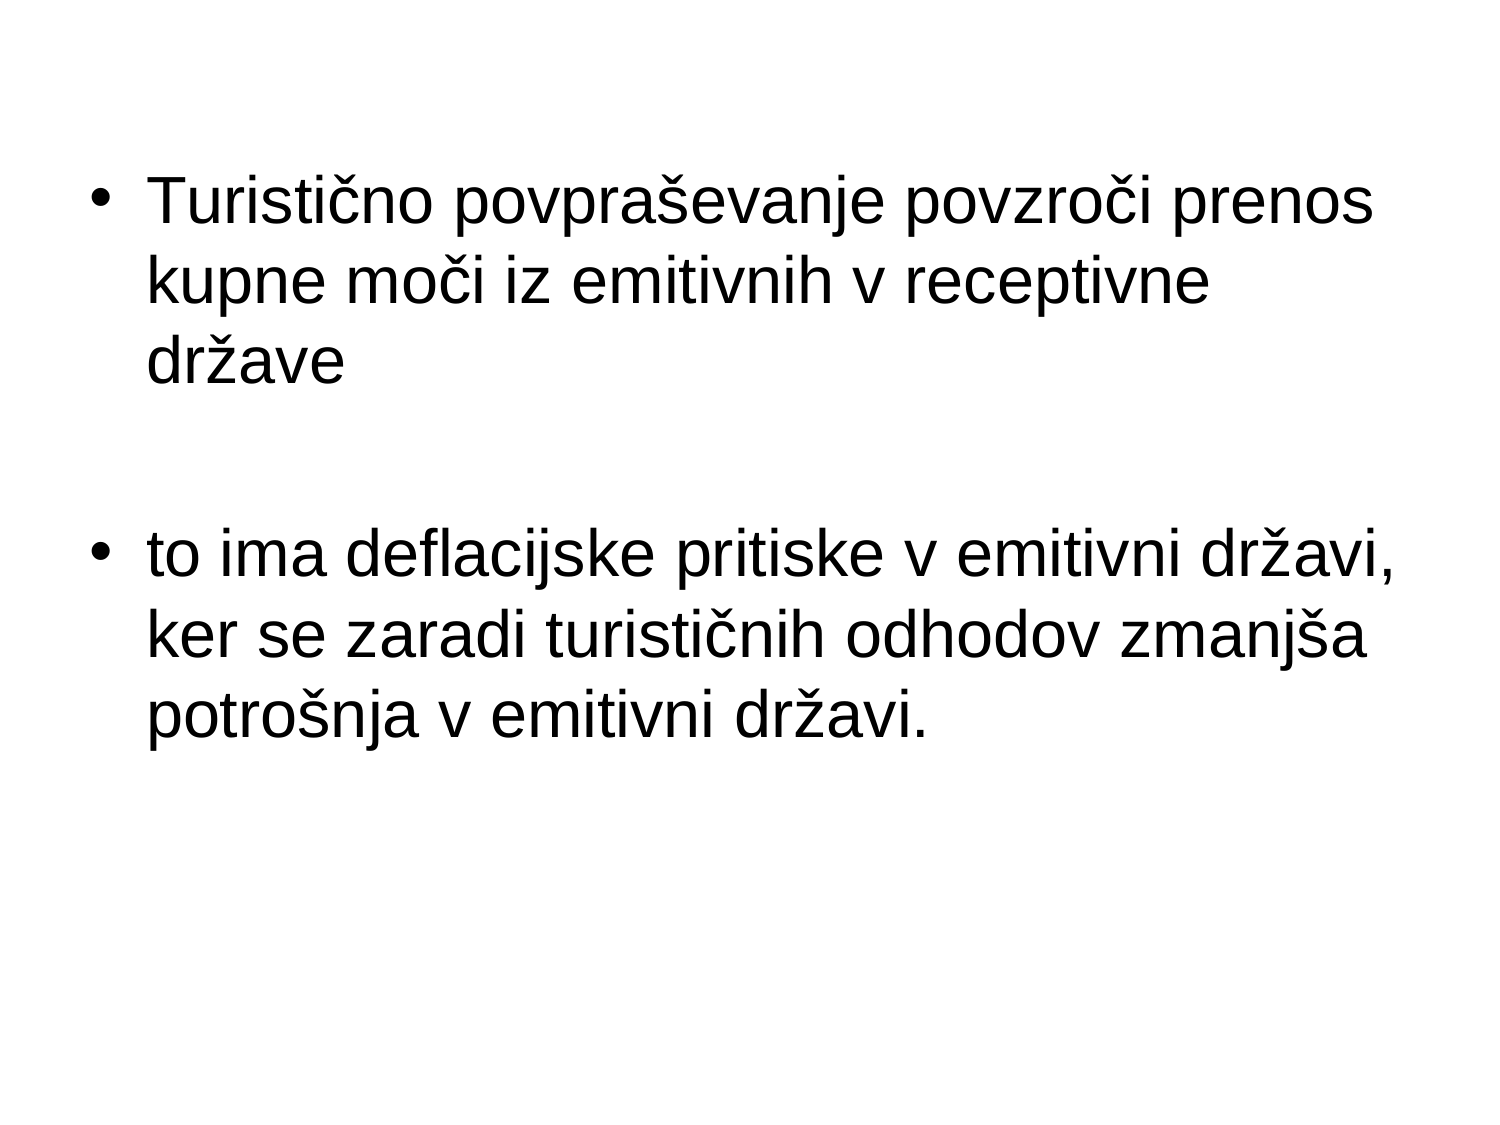

# Turistično povpraševanje povzroči prenos kupne moči iz emitivnih v receptivne države
to ima deflacijske pritiske v emitivni državi, ker se zaradi turističnih odhodov zmanjša potrošnja v emitivni državi.